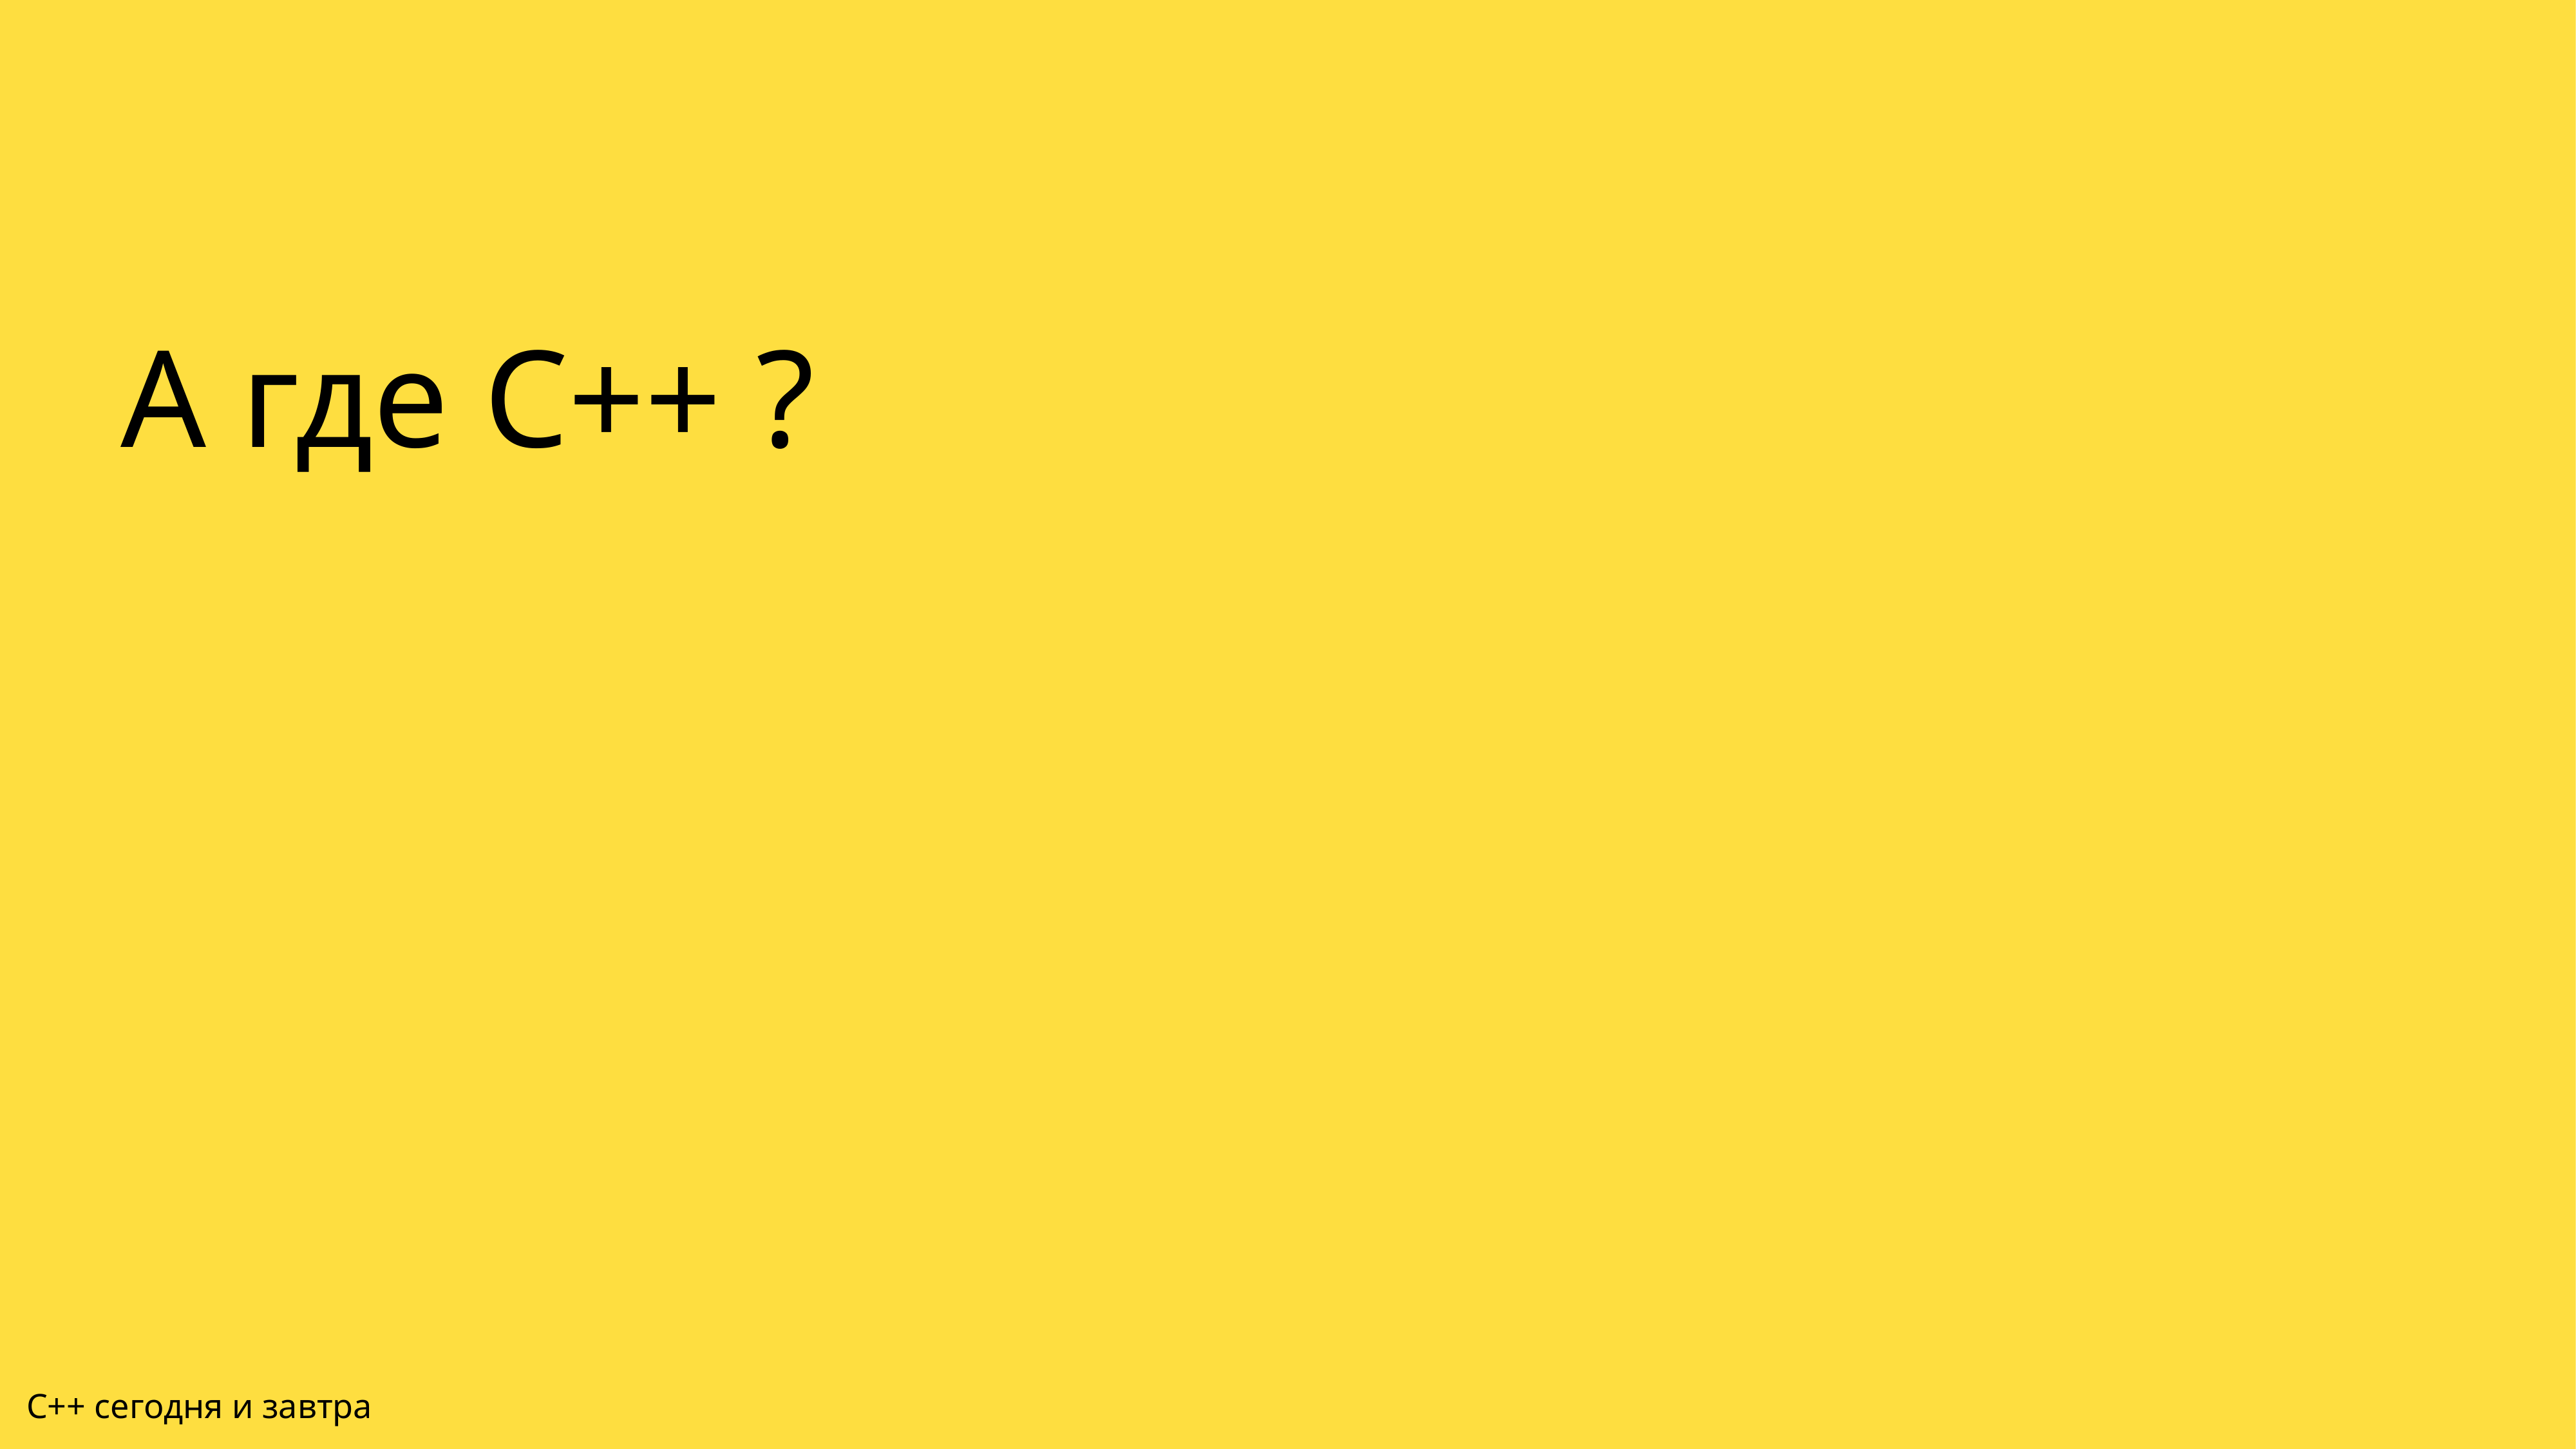

# А где C++ ?
C++ сегодня и завтра